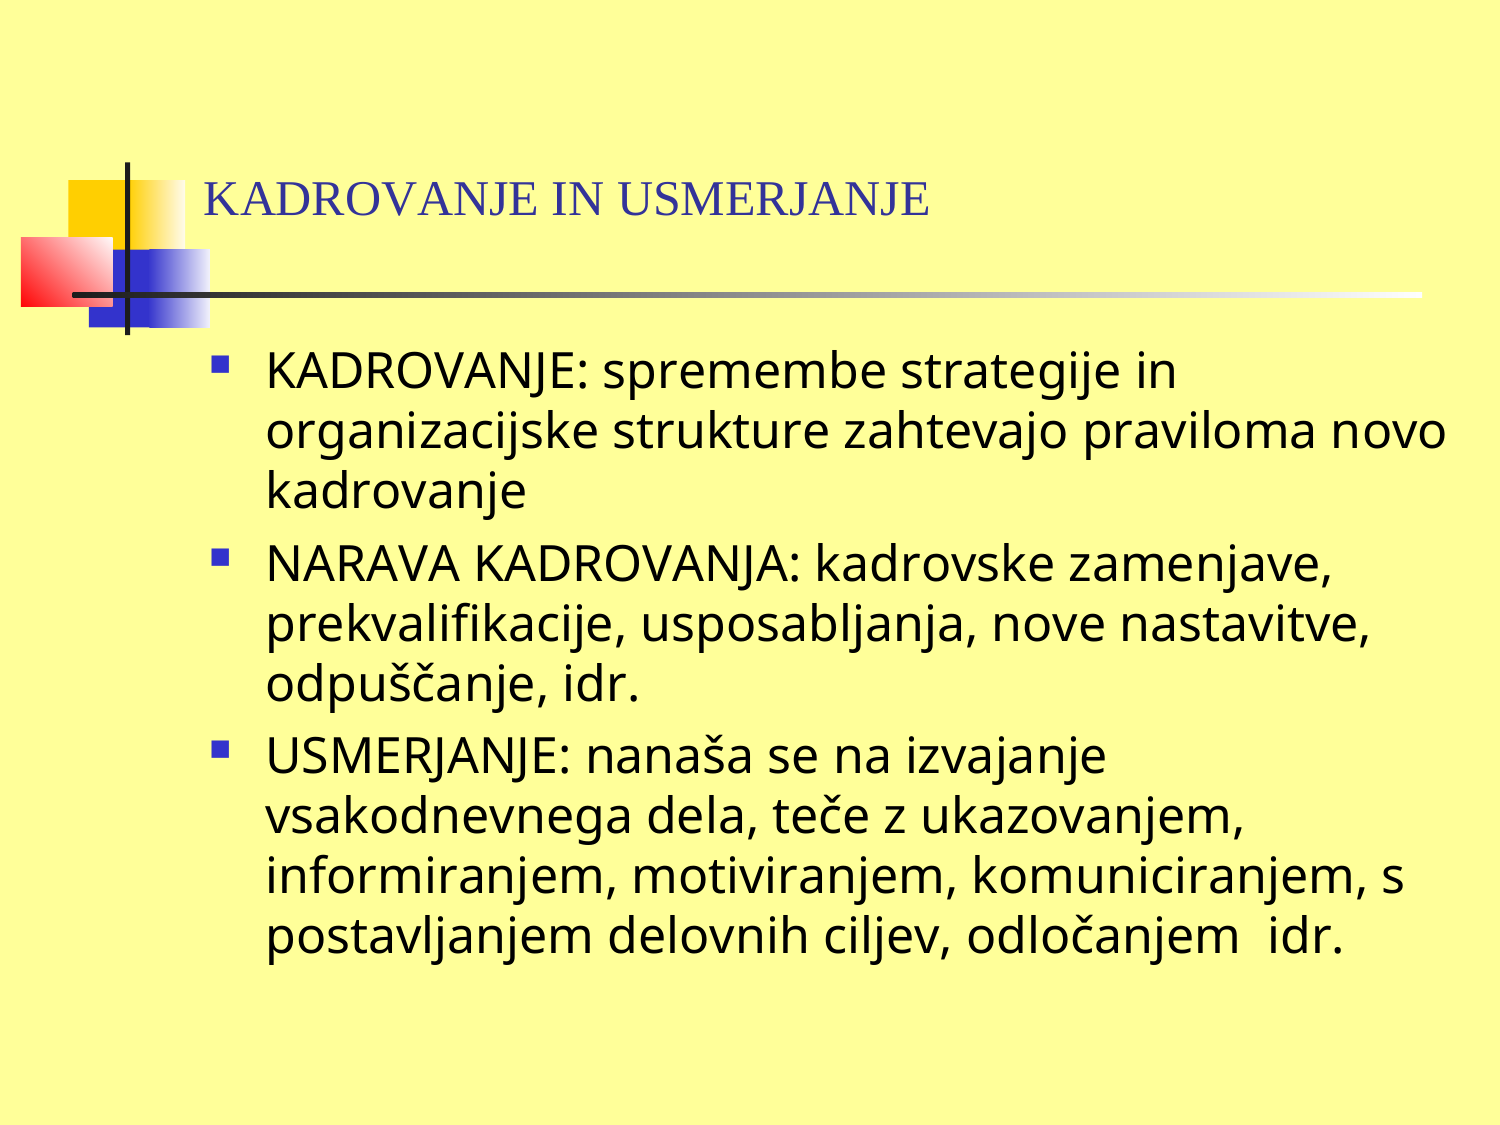

# KADROVANJE IN USMERJANJE
KADROVANJE: spremembe strategije in organizacijske strukture zahtevajo praviloma novo kadrovanje
NARAVA KADROVANJA: kadrovske zamenjave, prekvalifikacije, usposabljanja, nove nastavitve, odpuščanje, idr.
USMERJANJE: nanaša se na izvajanje vsakodnevnega dela, teče z ukazovanjem, informiranjem, motiviranjem, komuniciranjem, s postavljanjem delovnih ciljev, odločanjem idr.